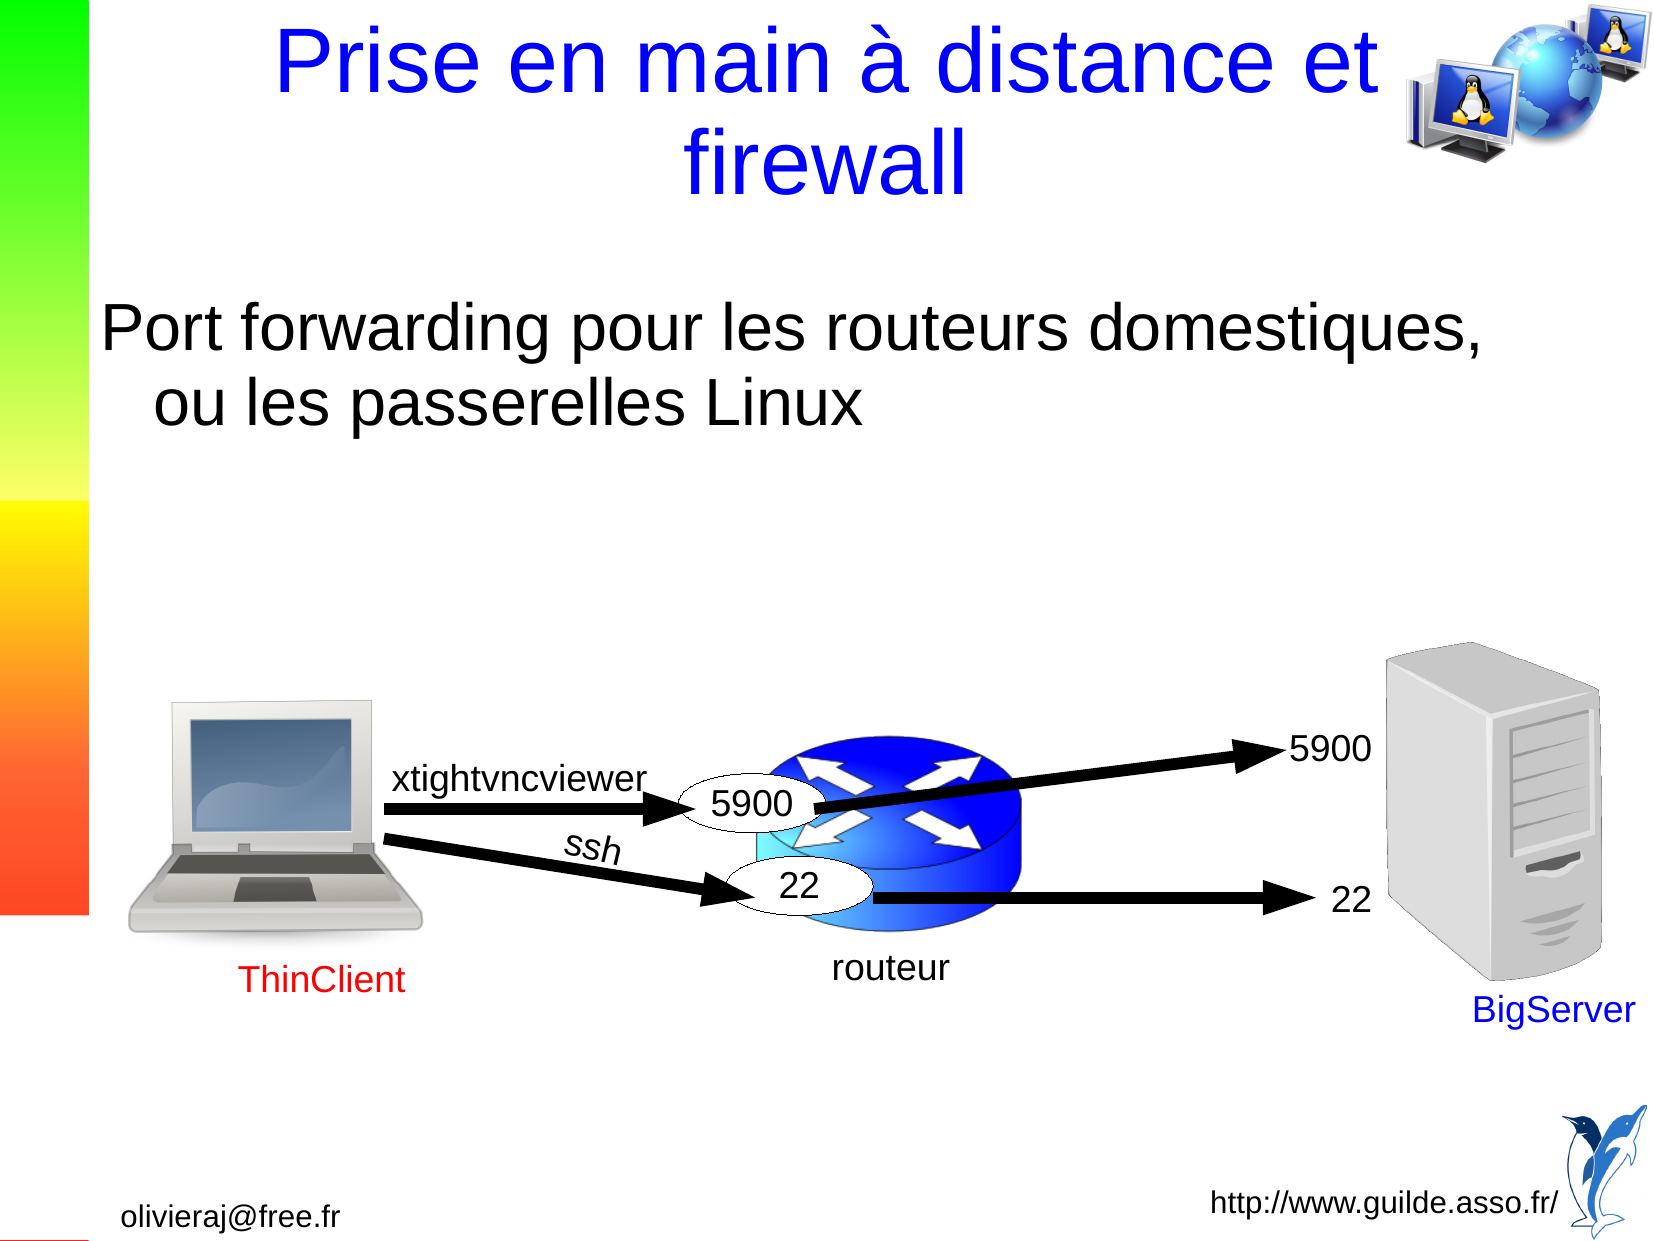

# Prise en main à distance et firewall
Port forwarding pour les routeurs domestiques, ou les passerelles Linux
5900
xtightvncviewer
5900
ssh
22
22
routeur
ThinClient
BigServer